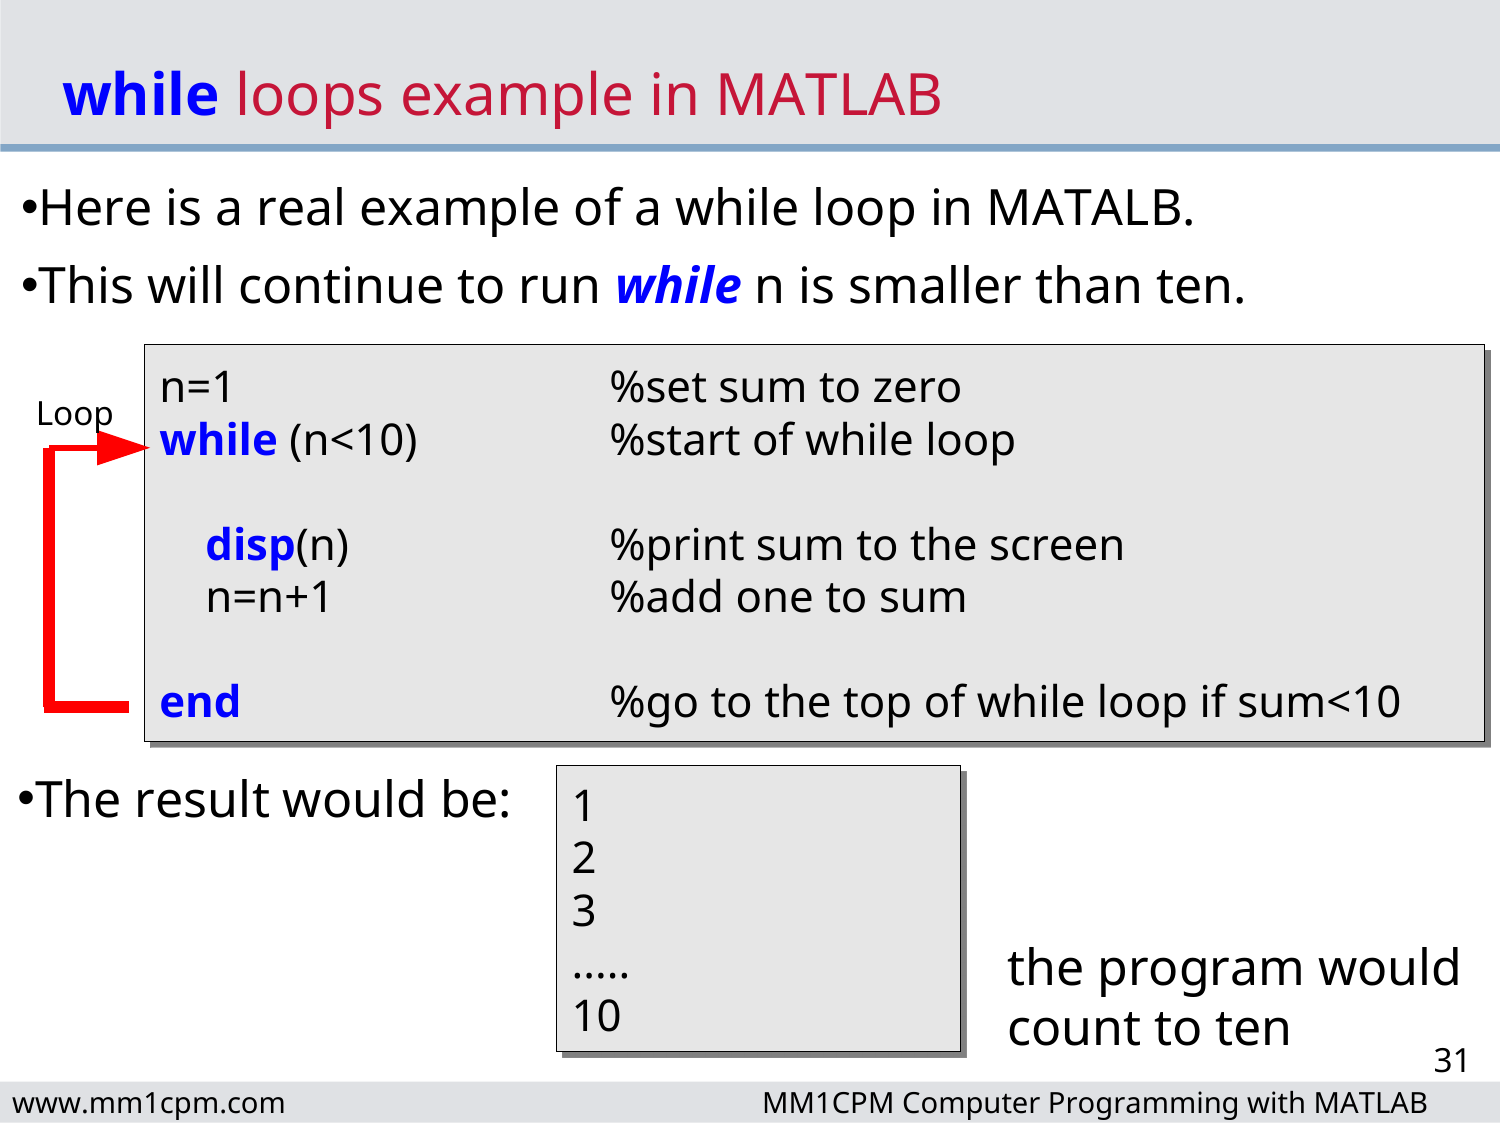

# while loops example in MATLAB
Here is a real example of a while loop in MATALB.
This will continue to run while n is smaller than ten.
n=1			%set sum to zero
while (n<10)		%start of while loop
 disp(n)		%print sum to the screen
 n=n+1		%add one to sum
end			%go to the top of while loop if sum<10
Loop
The result would be:
1
2
3
.....
10
the program would count to ten